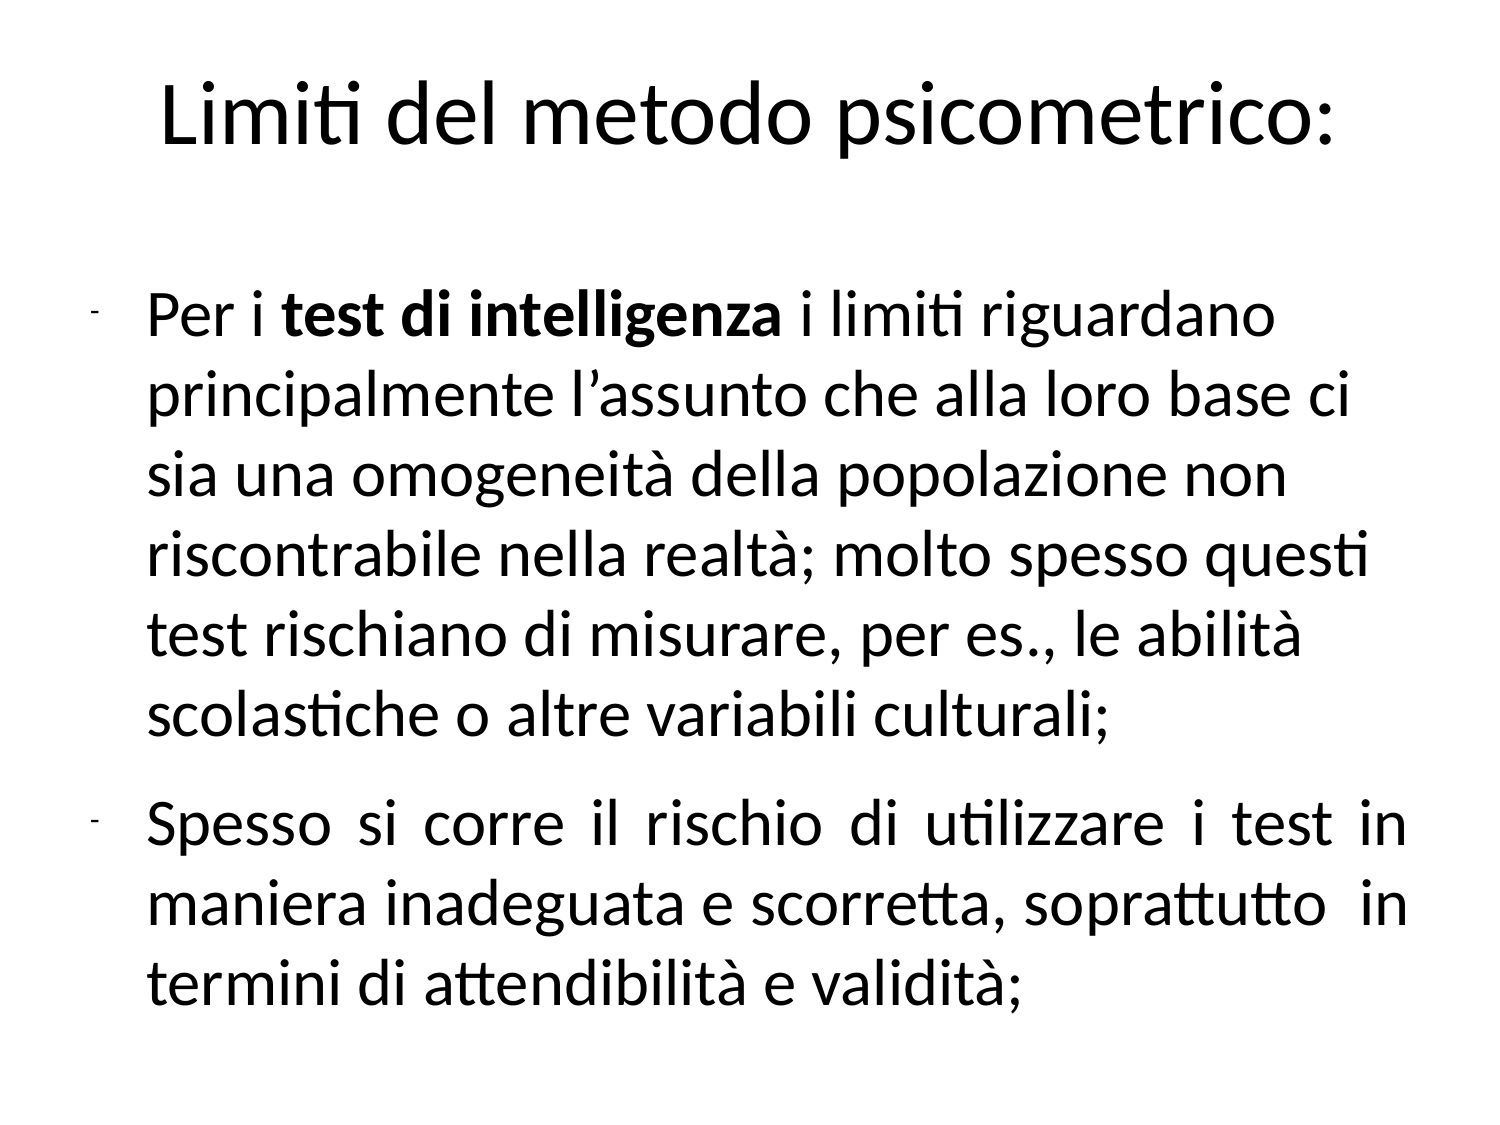

# Limiti del metodo psicometrico:
Per i test di intelligenza i limiti riguardano principalmente l’assunto che alla loro base ci sia una omogeneità della popolazione non riscontrabile nella realtà; molto spesso questi test rischiano di misurare, per es., le abilità scolastiche o altre variabili culturali;
Spesso si corre il rischio di utilizzare i test in maniera inadeguata e scorretta, soprattutto in termini di attendibilità e validità;